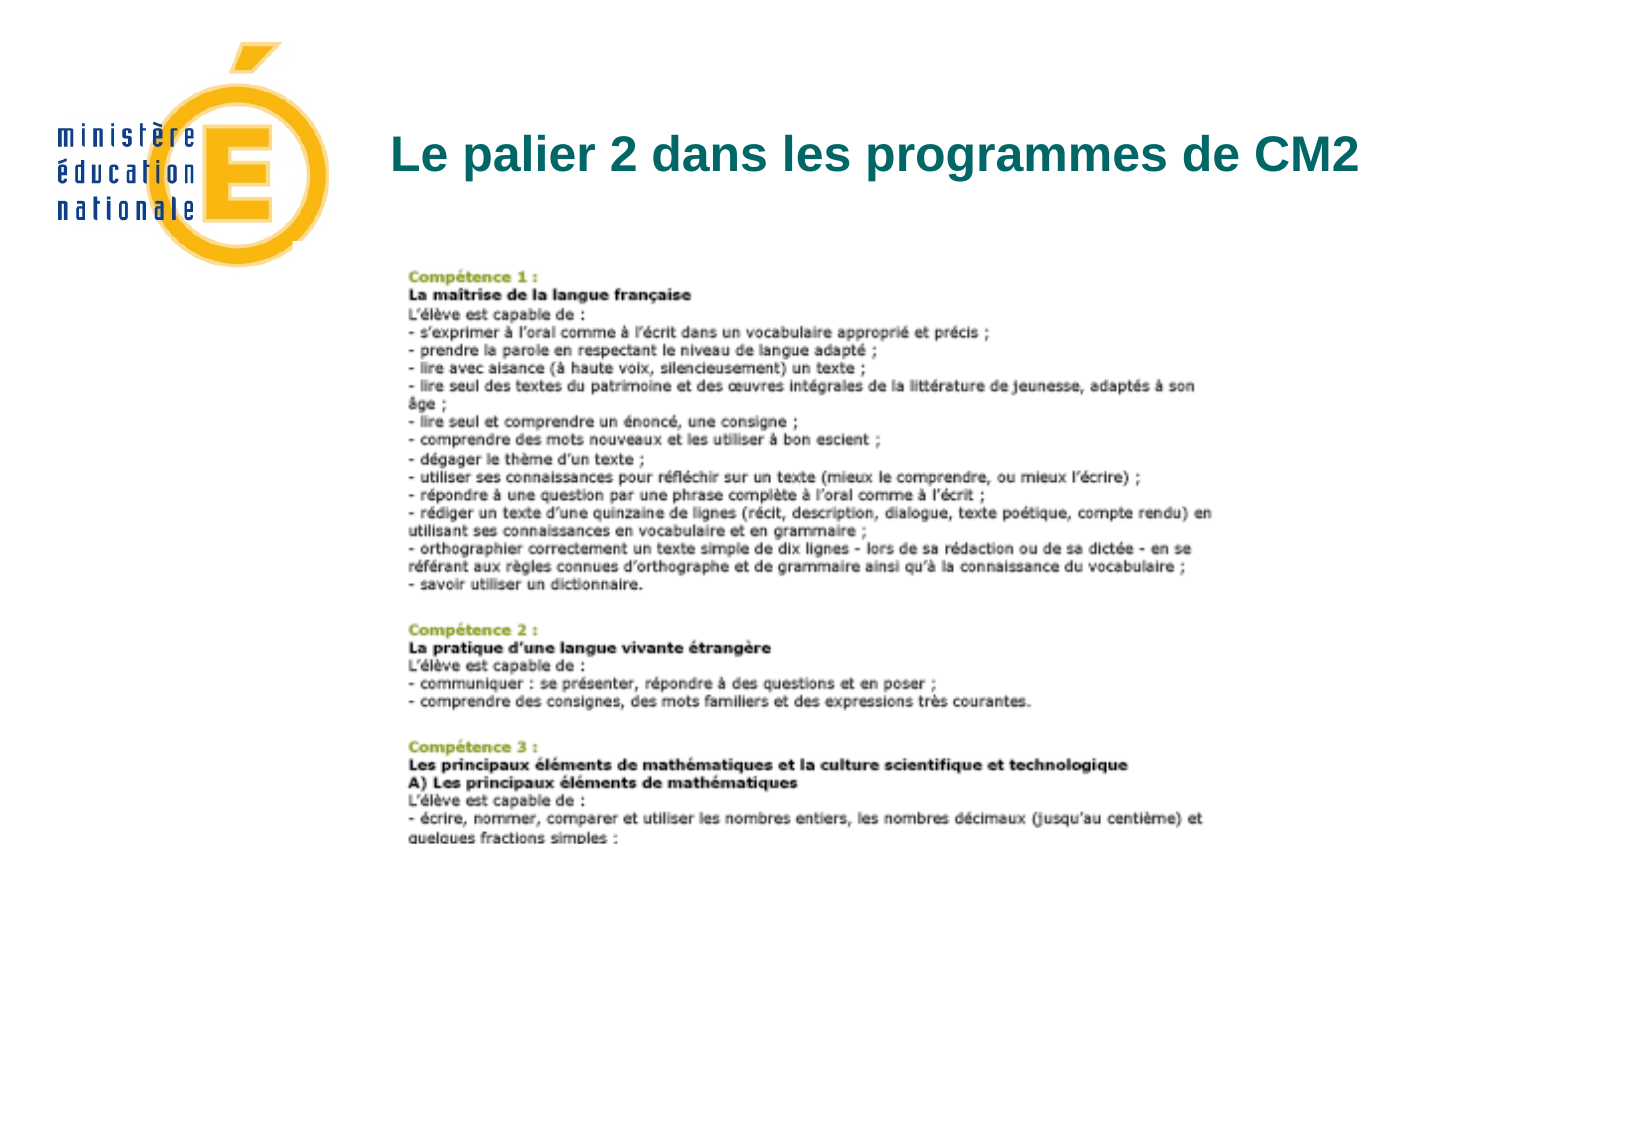

Le palier 2 dans les programmes de CM2